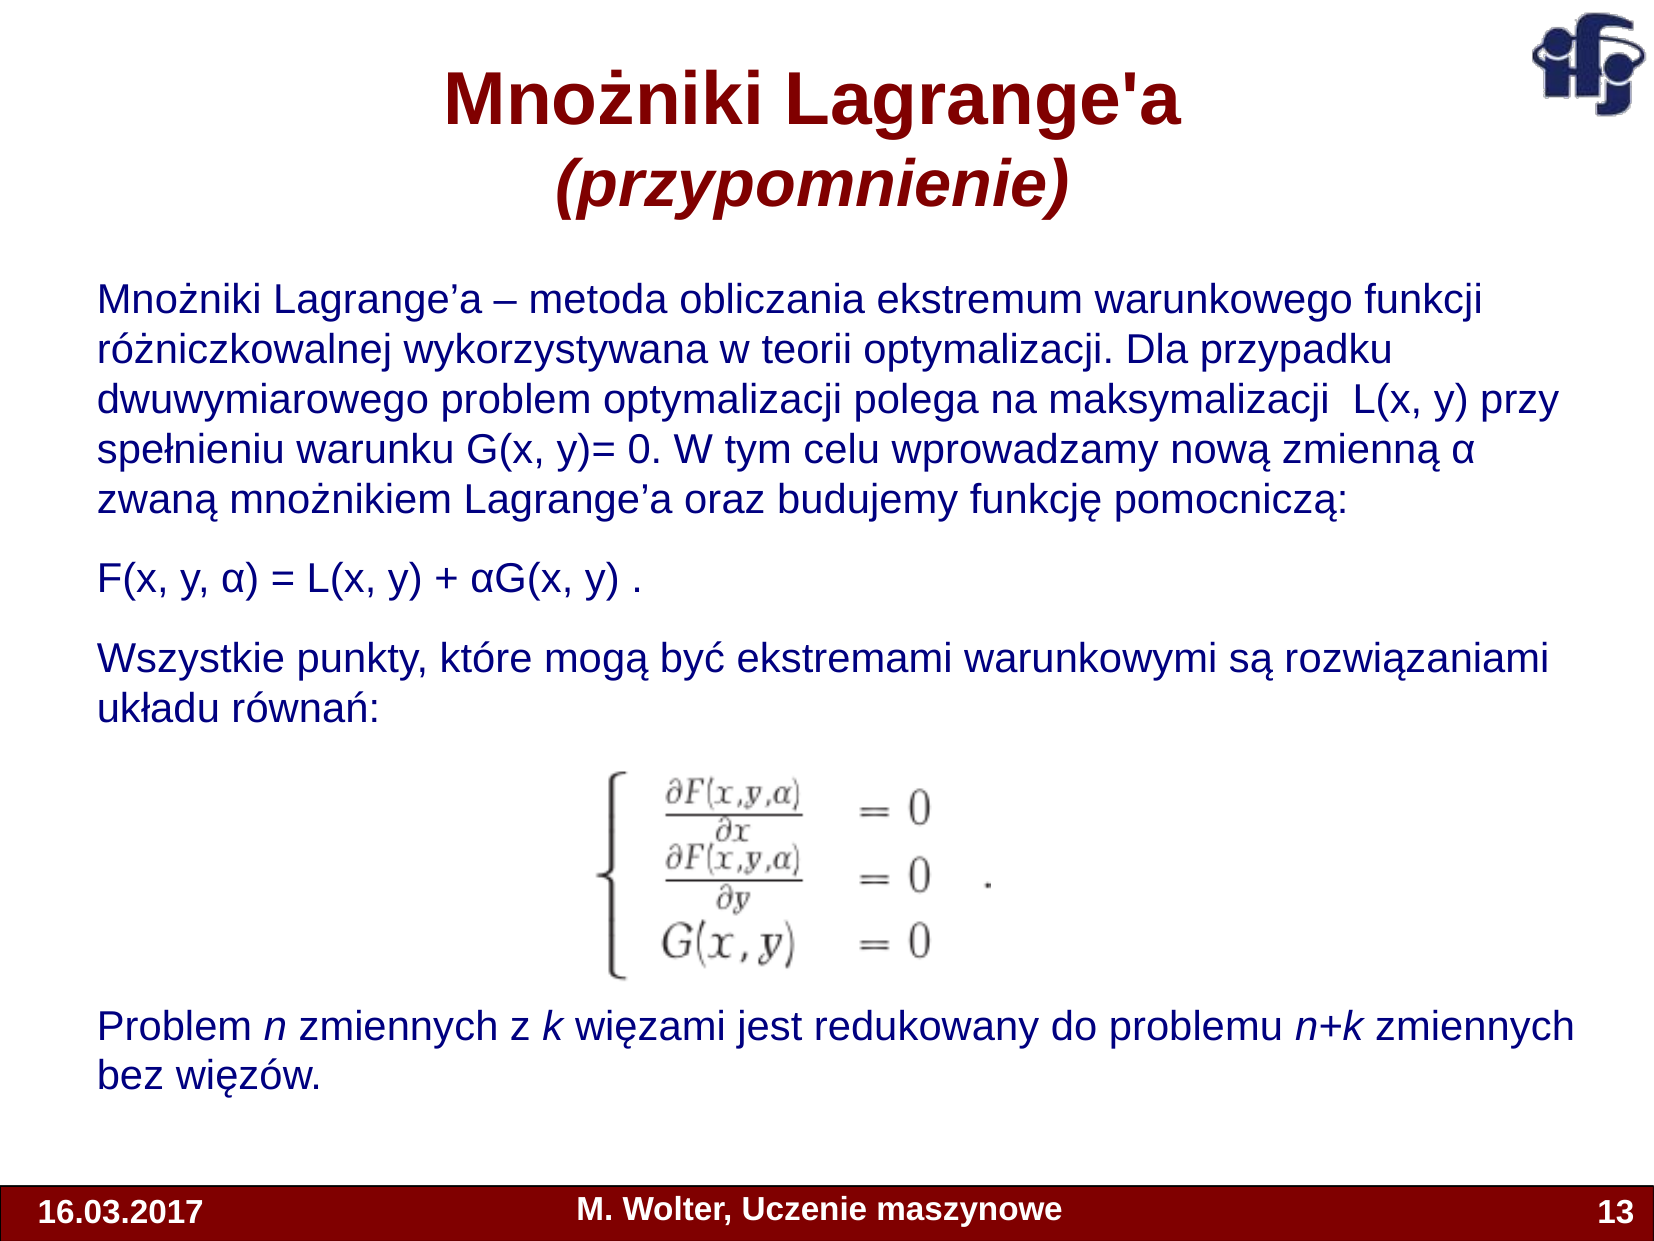

# Mnożniki Lagrange'a (przypomnienie)
Mnożniki Lagrange’a – metoda obliczania ekstremum warunkowego funkcji różniczkowalnej wykorzystywana w teorii optymalizacji. Dla przypadku dwuwymiarowego problem optymalizacji polega na maksymalizacji L(x, y) przy spełnieniu warunku G(x, y)= 0. W tym celu wprowadzamy nową zmienną α zwaną mnożnikiem Lagrange’a oraz budujemy funkcję pomocniczą:
F(x, y, α) = L(x, y) + αG(x, y) .
Wszystkie punkty, które mogą być ekstremami warunkowymi są rozwiązaniami układu równań:
Problem n zmiennych z k więzami jest redukowany do problemu n+k zmiennych bez więzów.
7.11.2007
Marcin Wolter, "Support Vector Machines"